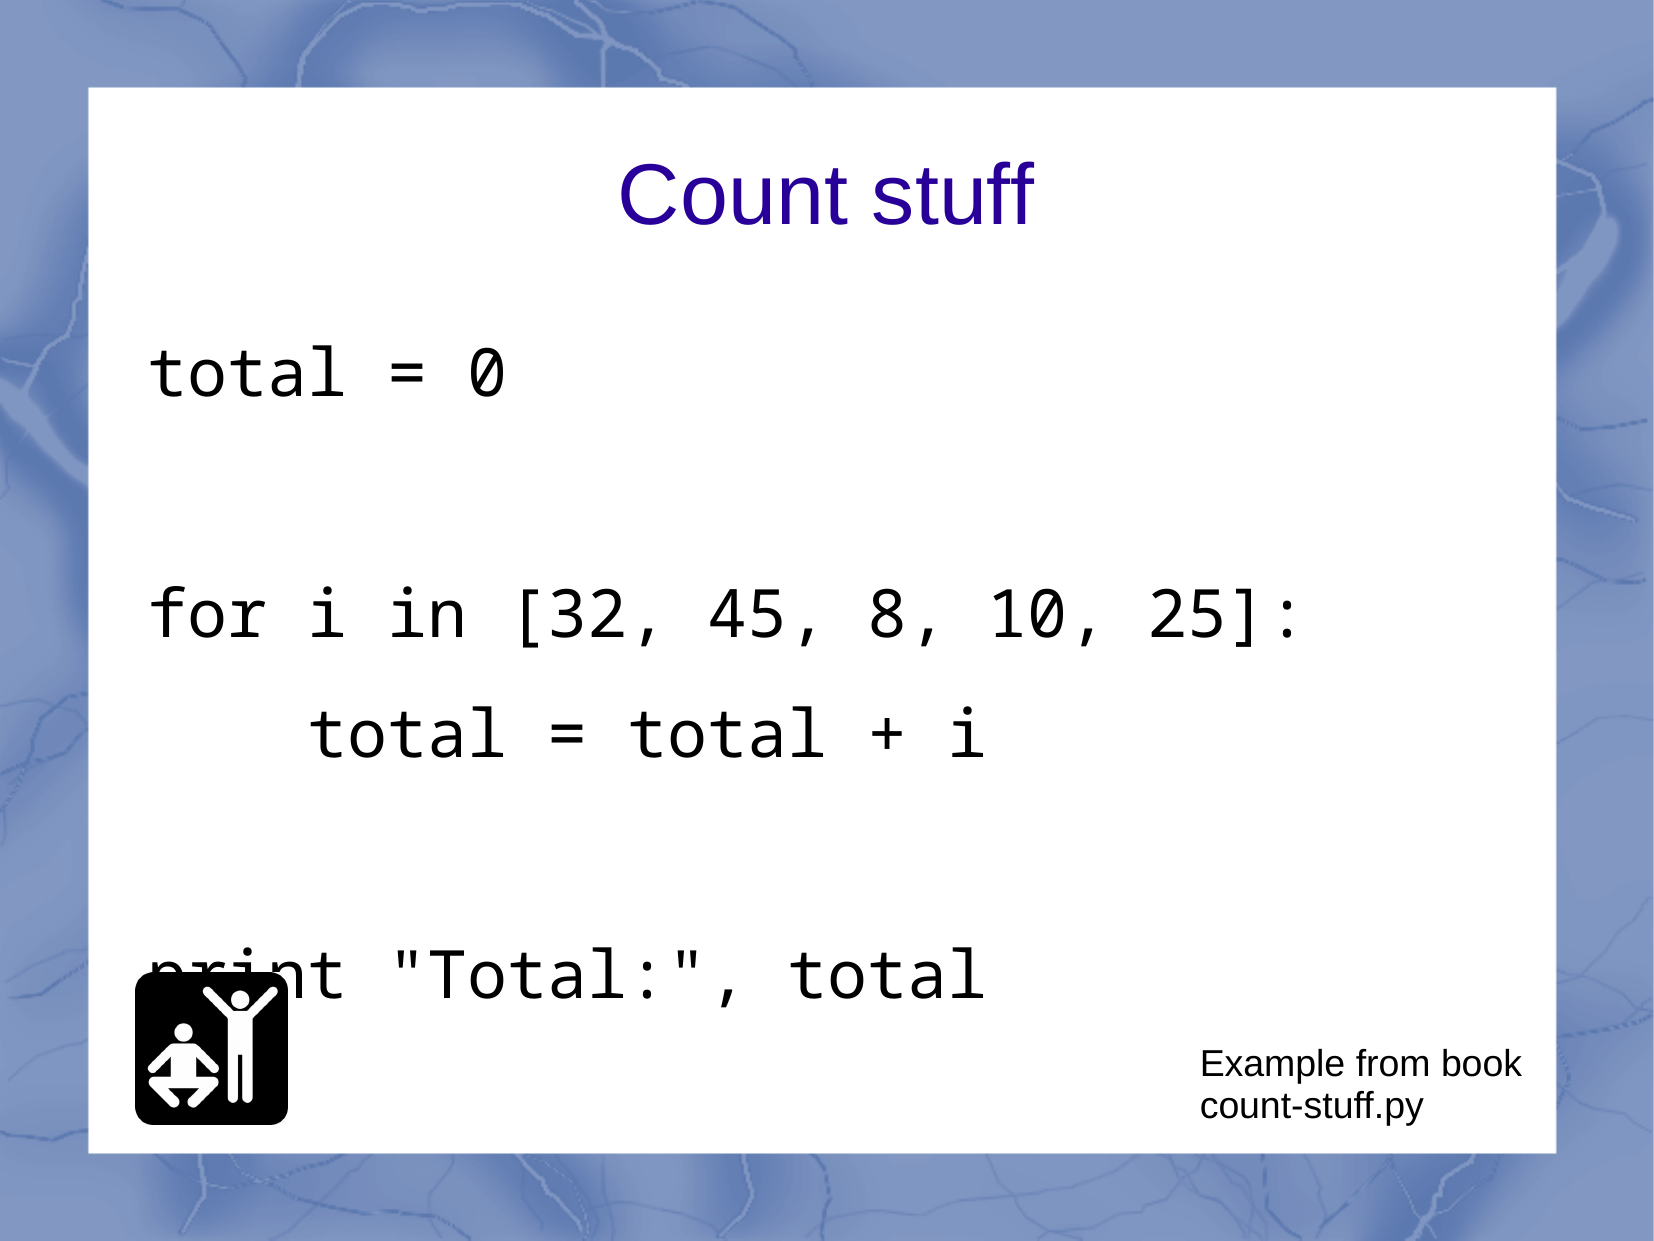

# Count stuff
total = 0
for i in [32, 45, 8, 10, 25]:
 total = total + i
print "Total:", total
Example from book
count-stuff.py